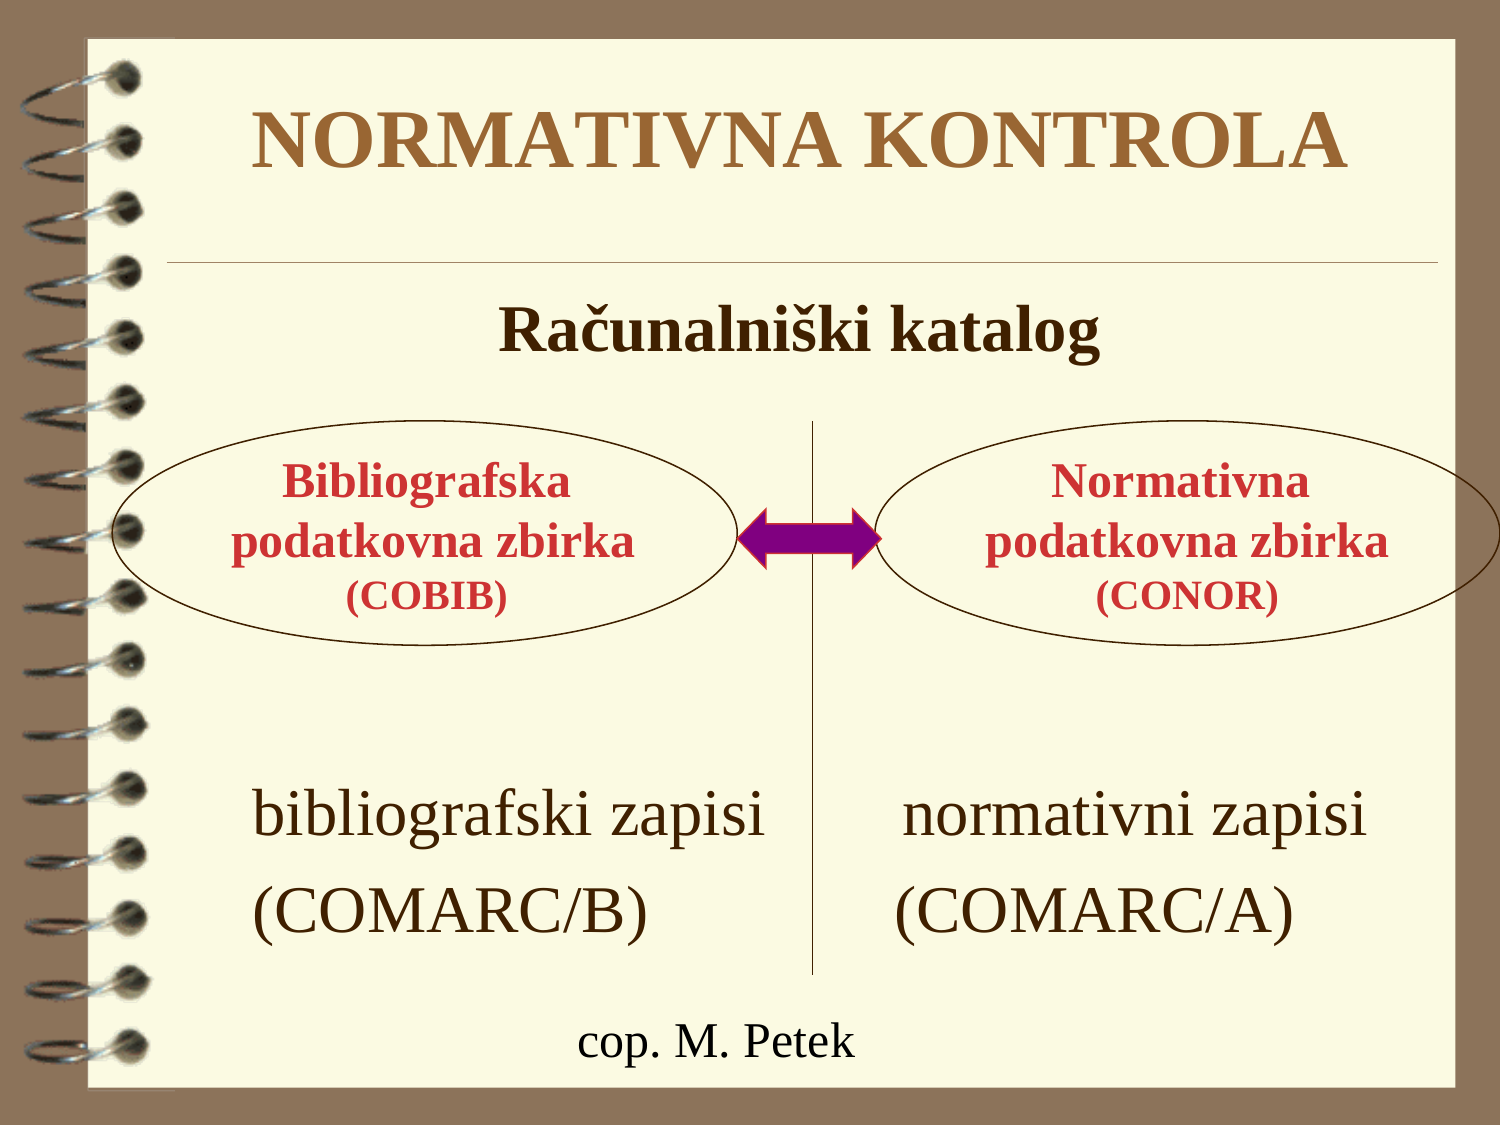

# NORMATIVNA KONTROLA Računalniški katalog
Bibliografska
 podatkovna zbirka
(COBIB)
bibliografski zapisi
(COMARC/B)
normativni zapisi
 (COMARC/A)
Normativna
podatkovna zbirka
(CONOR)
cop. M. Petek